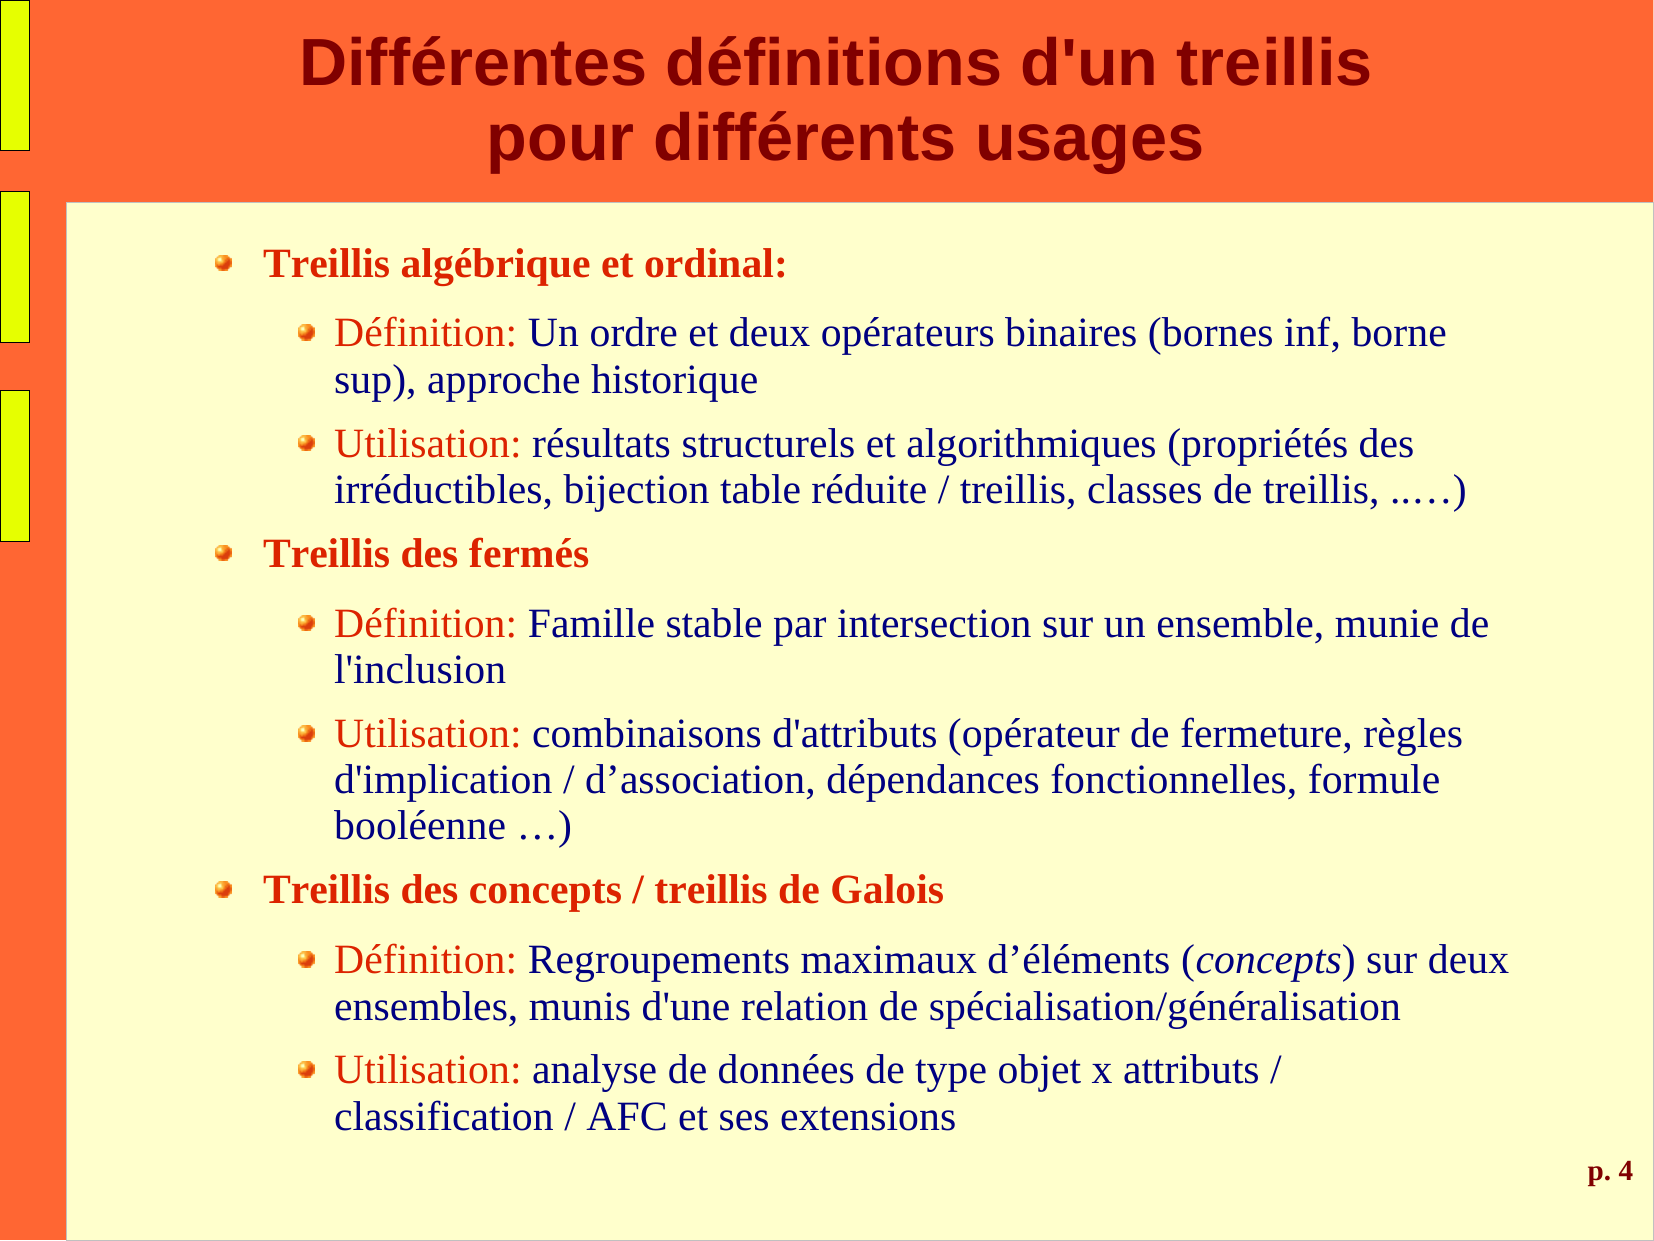

# Différentes définitions d'un treillis pour différents usages
Treillis algébrique et ordinal:
Définition: Un ordre et deux opérateurs binaires (bornes inf, borne sup), approche historique
Utilisation: résultats structurels et algorithmiques (propriétés des irréductibles, bijection table réduite / treillis, classes de treillis, ..…)
Treillis des fermés
Définition: Famille stable par intersection sur un ensemble, munie de l'inclusion
Utilisation: combinaisons d'attributs (opérateur de fermeture, règles d'implication / d’association, dépendances fonctionnelles, formule booléenne …)
Treillis des concepts / treillis de Galois
Définition: Regroupements maximaux d’éléments (concepts) sur deux ensembles, munis d'une relation de spécialisation/généralisation
Utilisation: analyse de données de type objet x attributs / classification / AFC et ses extensions